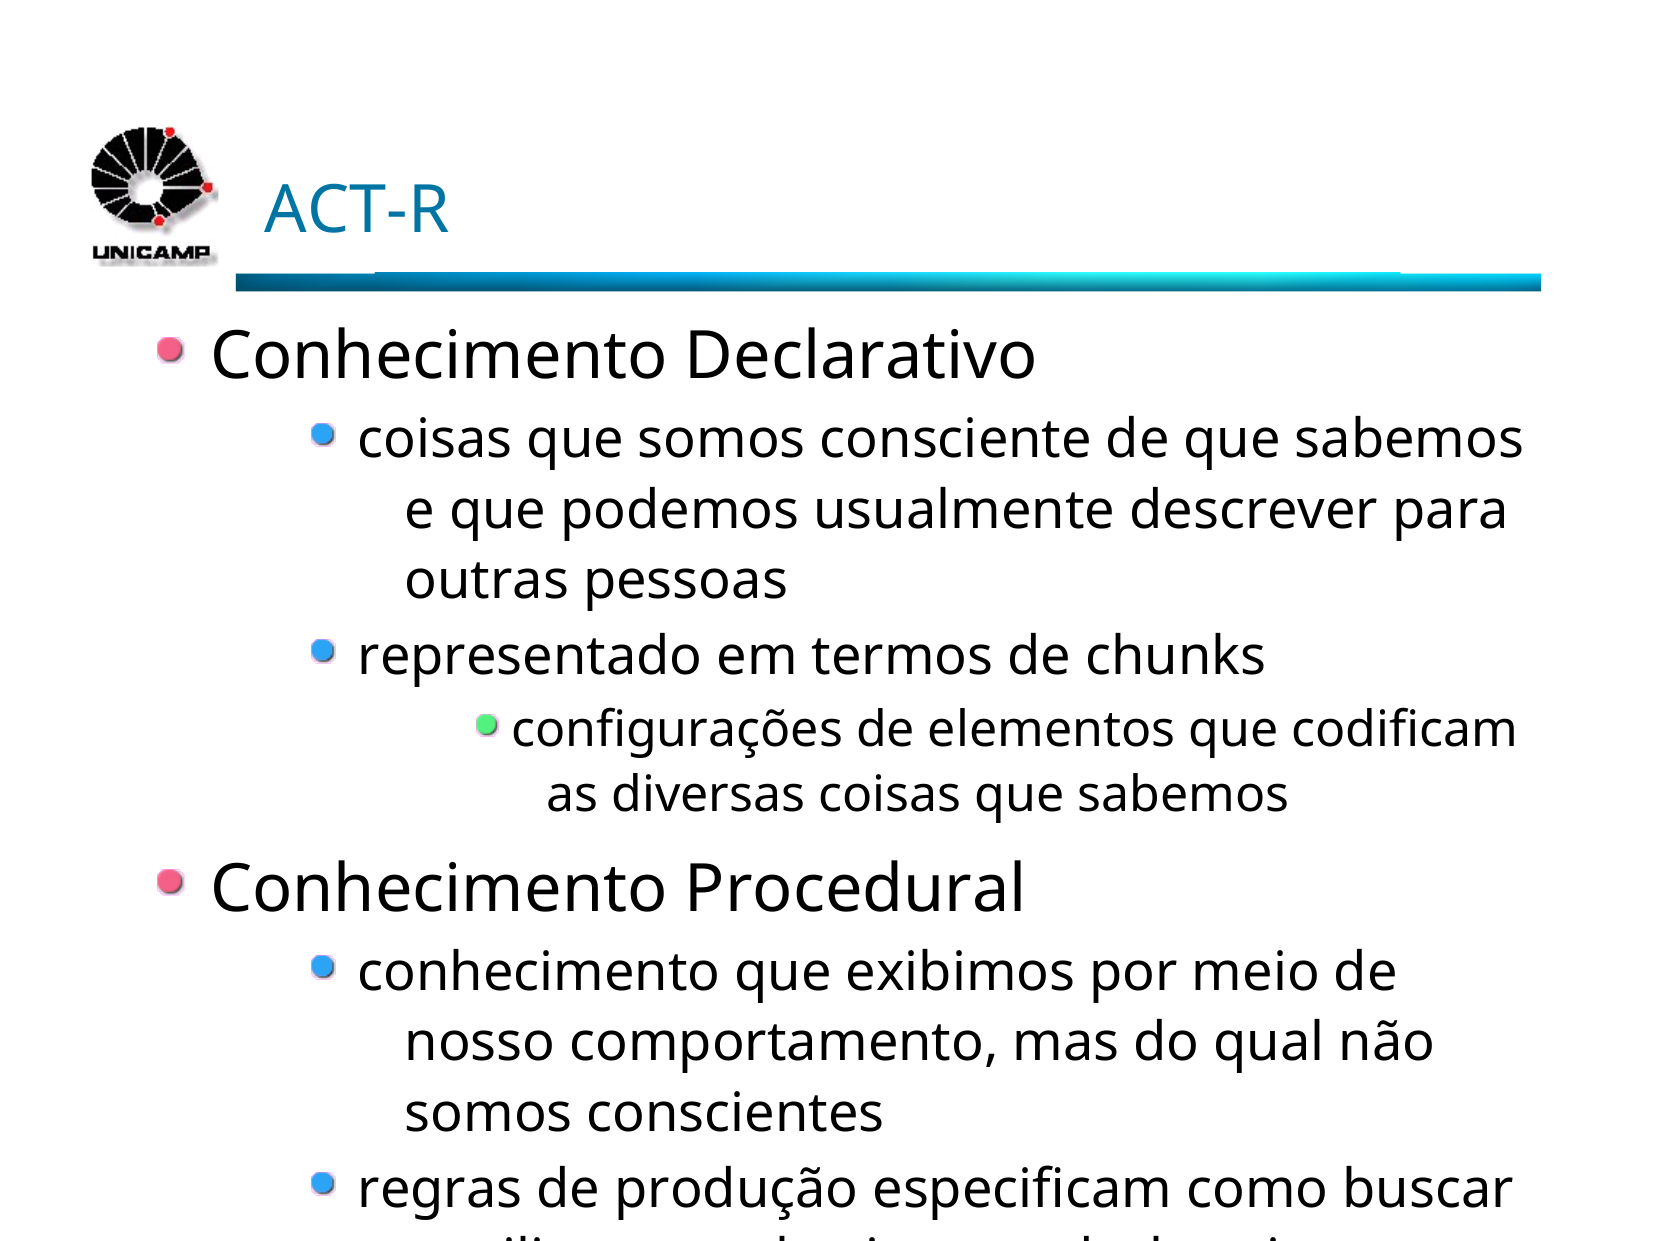

# ACT-R
Conhecimento Declarativo
coisas que somos consciente de que sabemos e que podemos usualmente descrever para outras pessoas
representado em termos de chunks
configurações de elementos que codificam as diversas coisas que sabemos
Conhecimento Procedural
conhecimento que exibimos por meio de nosso comportamento, mas do qual não somos conscientes
regras de produção especificam como buscar e utilizar o conhecimento declarativo para resolver problemas